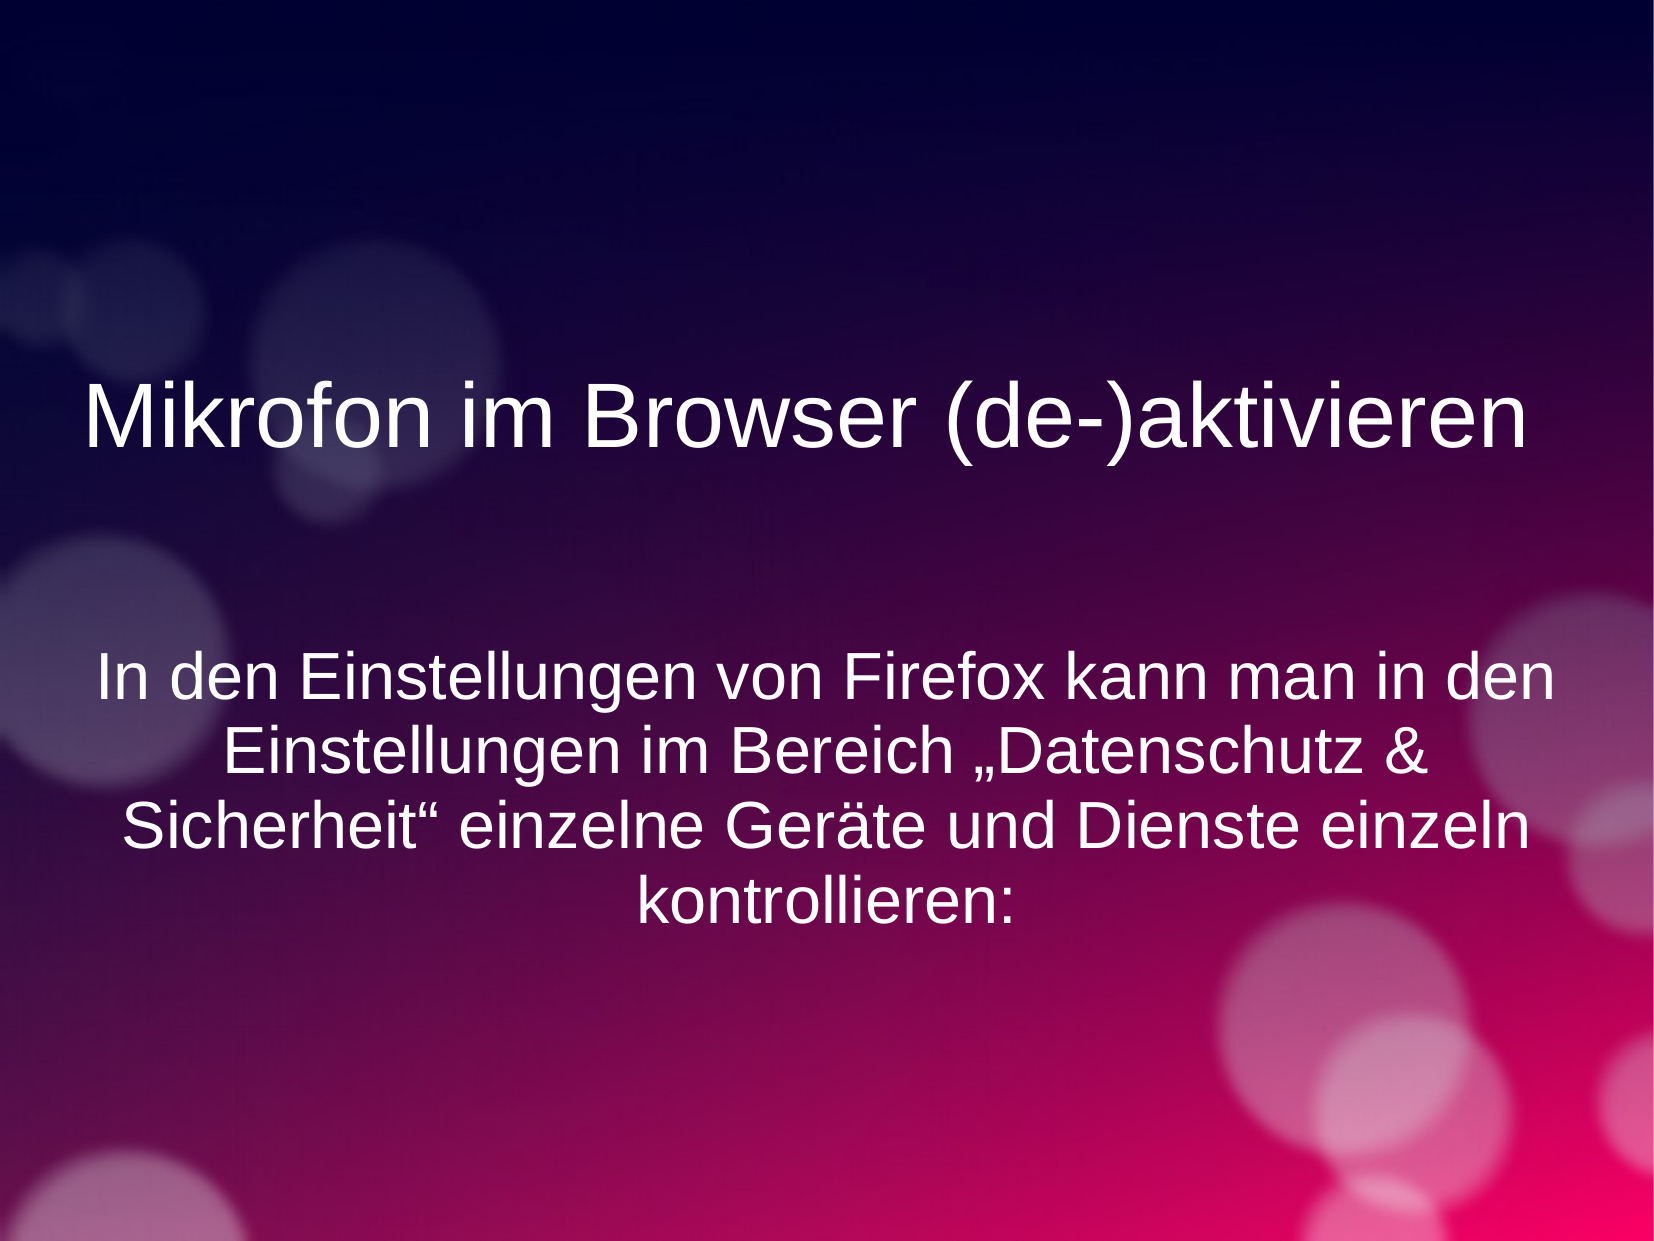

# Mikrofon im Browser (de-)aktivieren
In den Einstellungen von Firefox kann man in den
Einstellungen im Bereich „Datenschutz &
Sicherheit“ einzelne Geräte und Dienste einzeln
kontrollieren: